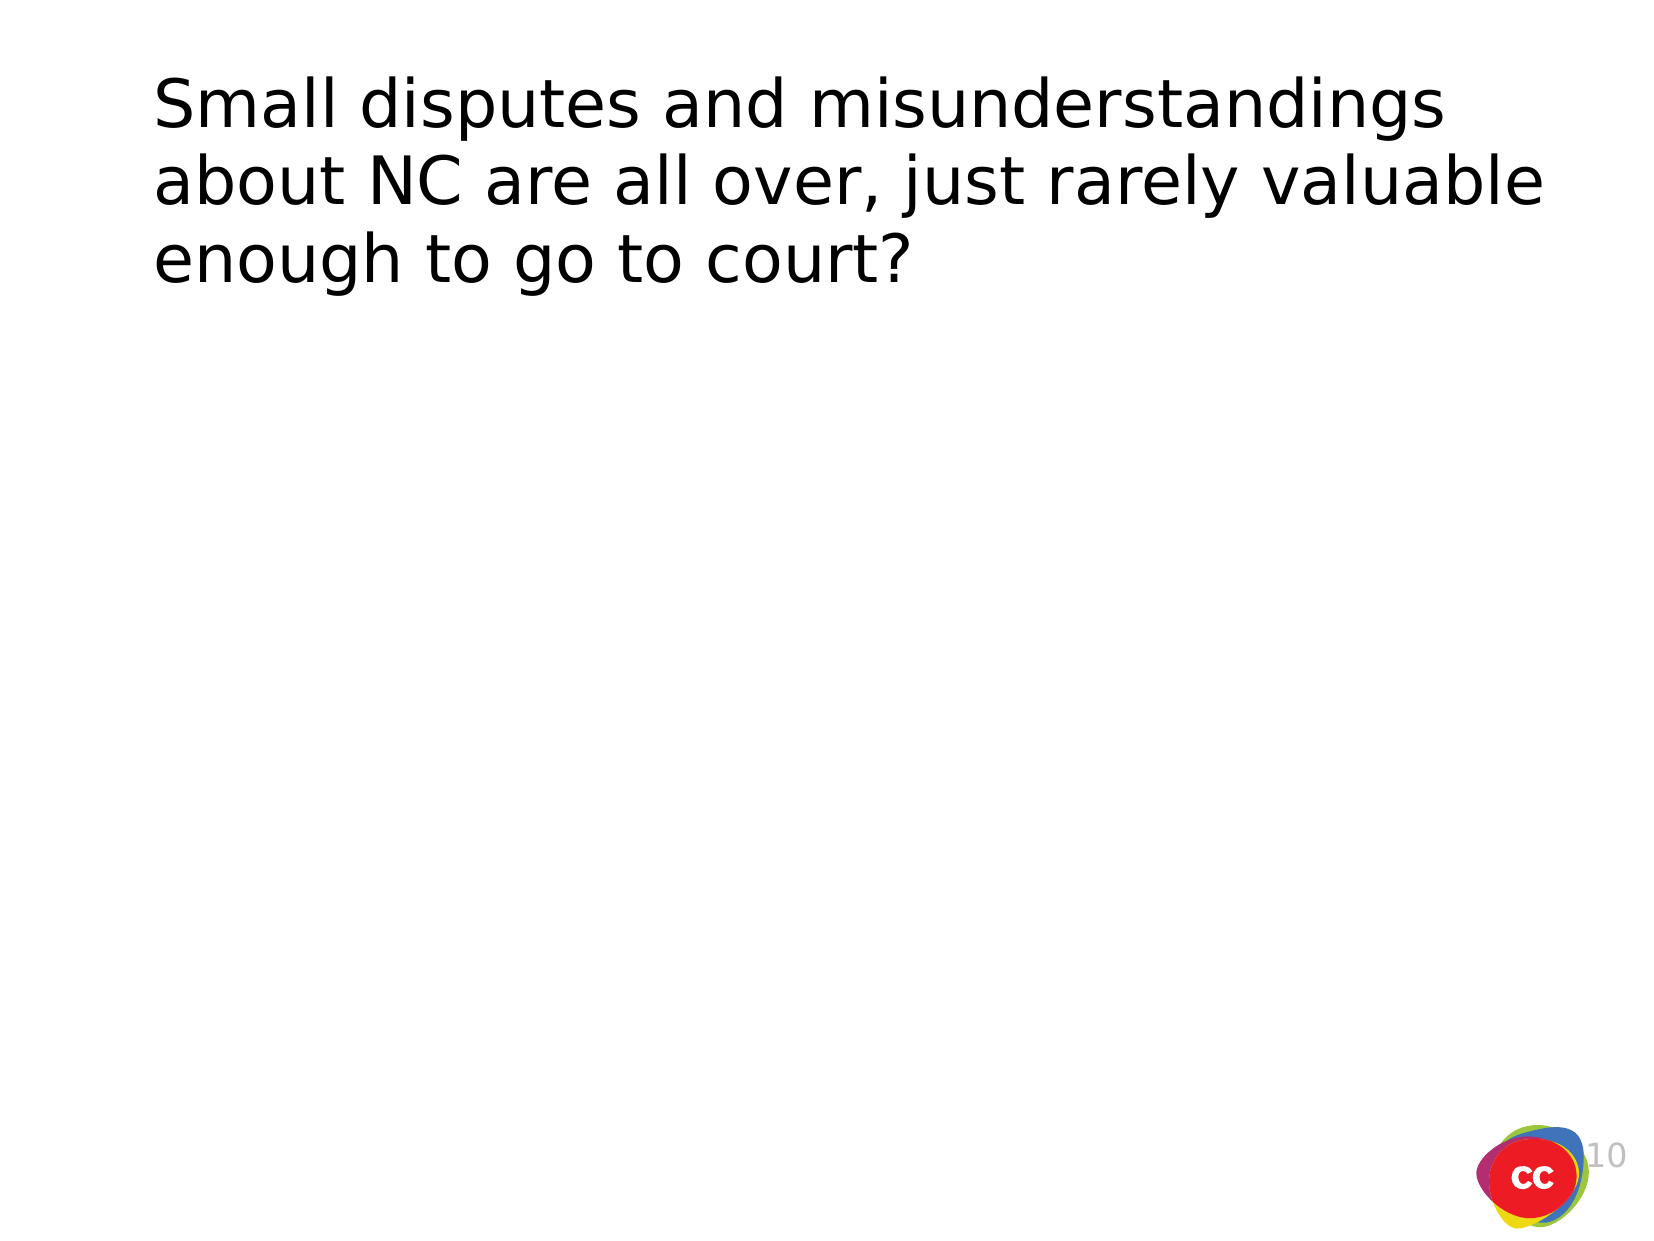

# Small disputes and misunderstandings about NC are all over, just rarely valuable enough to go to court?